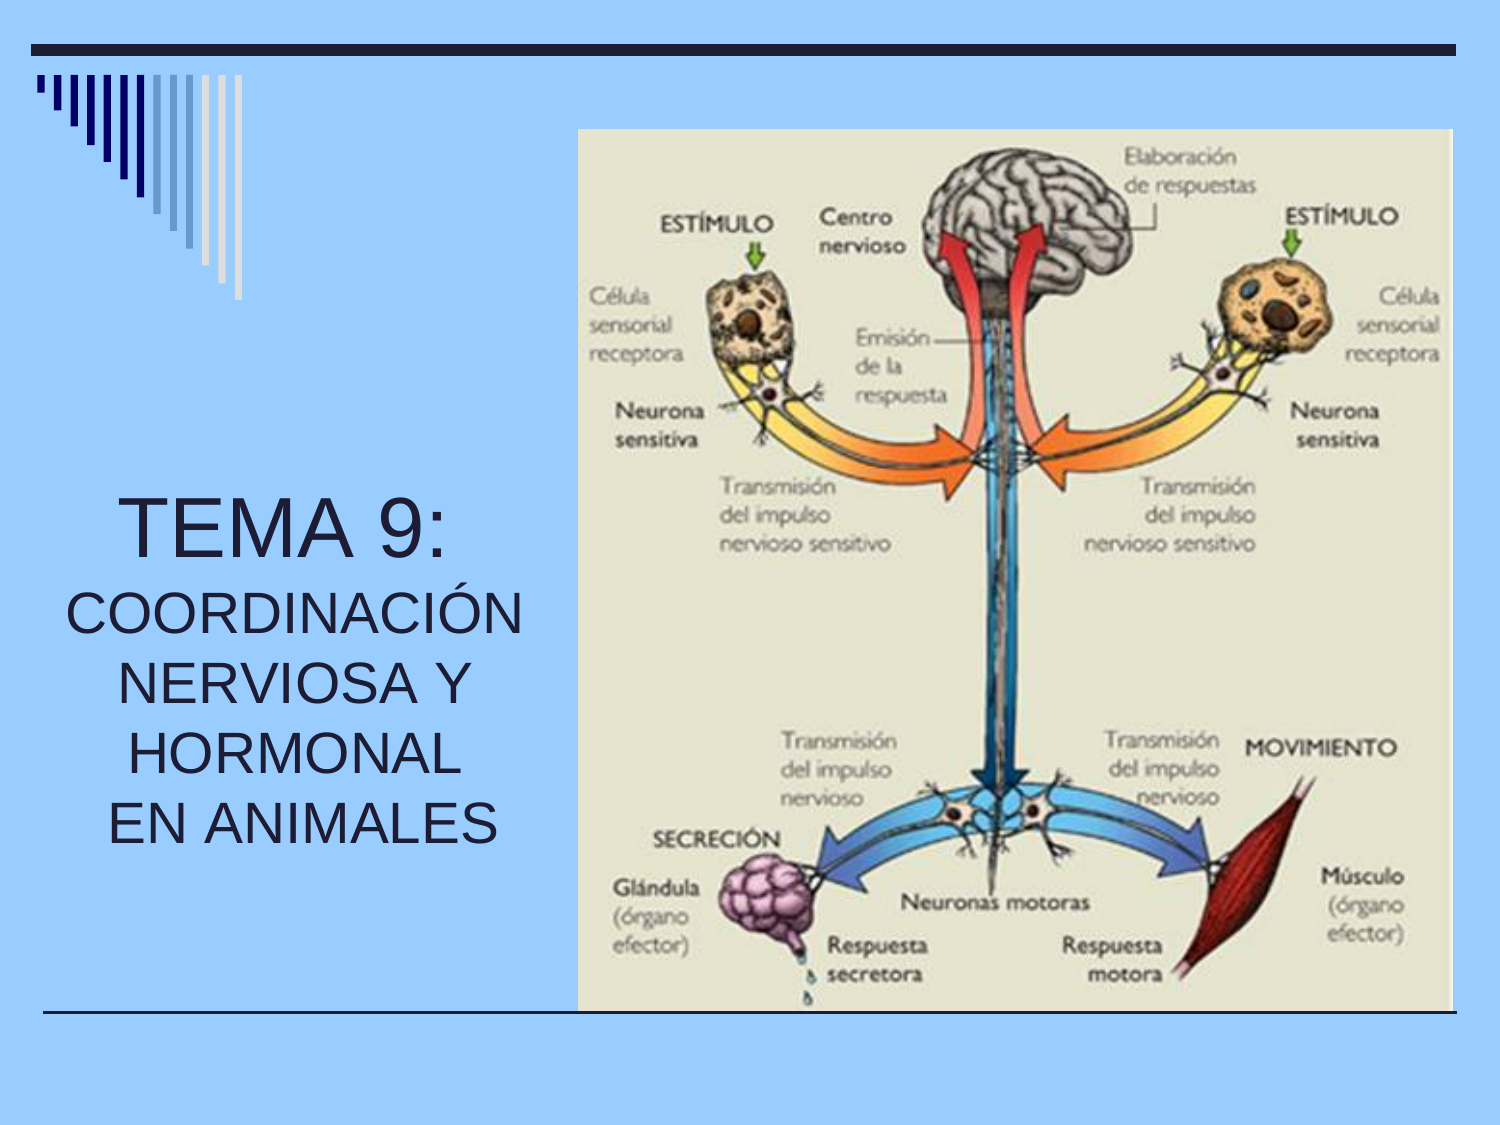

# TEMA 9: COORDINACIÓN NERVIOSA Y HORMONAL EN ANIMALES